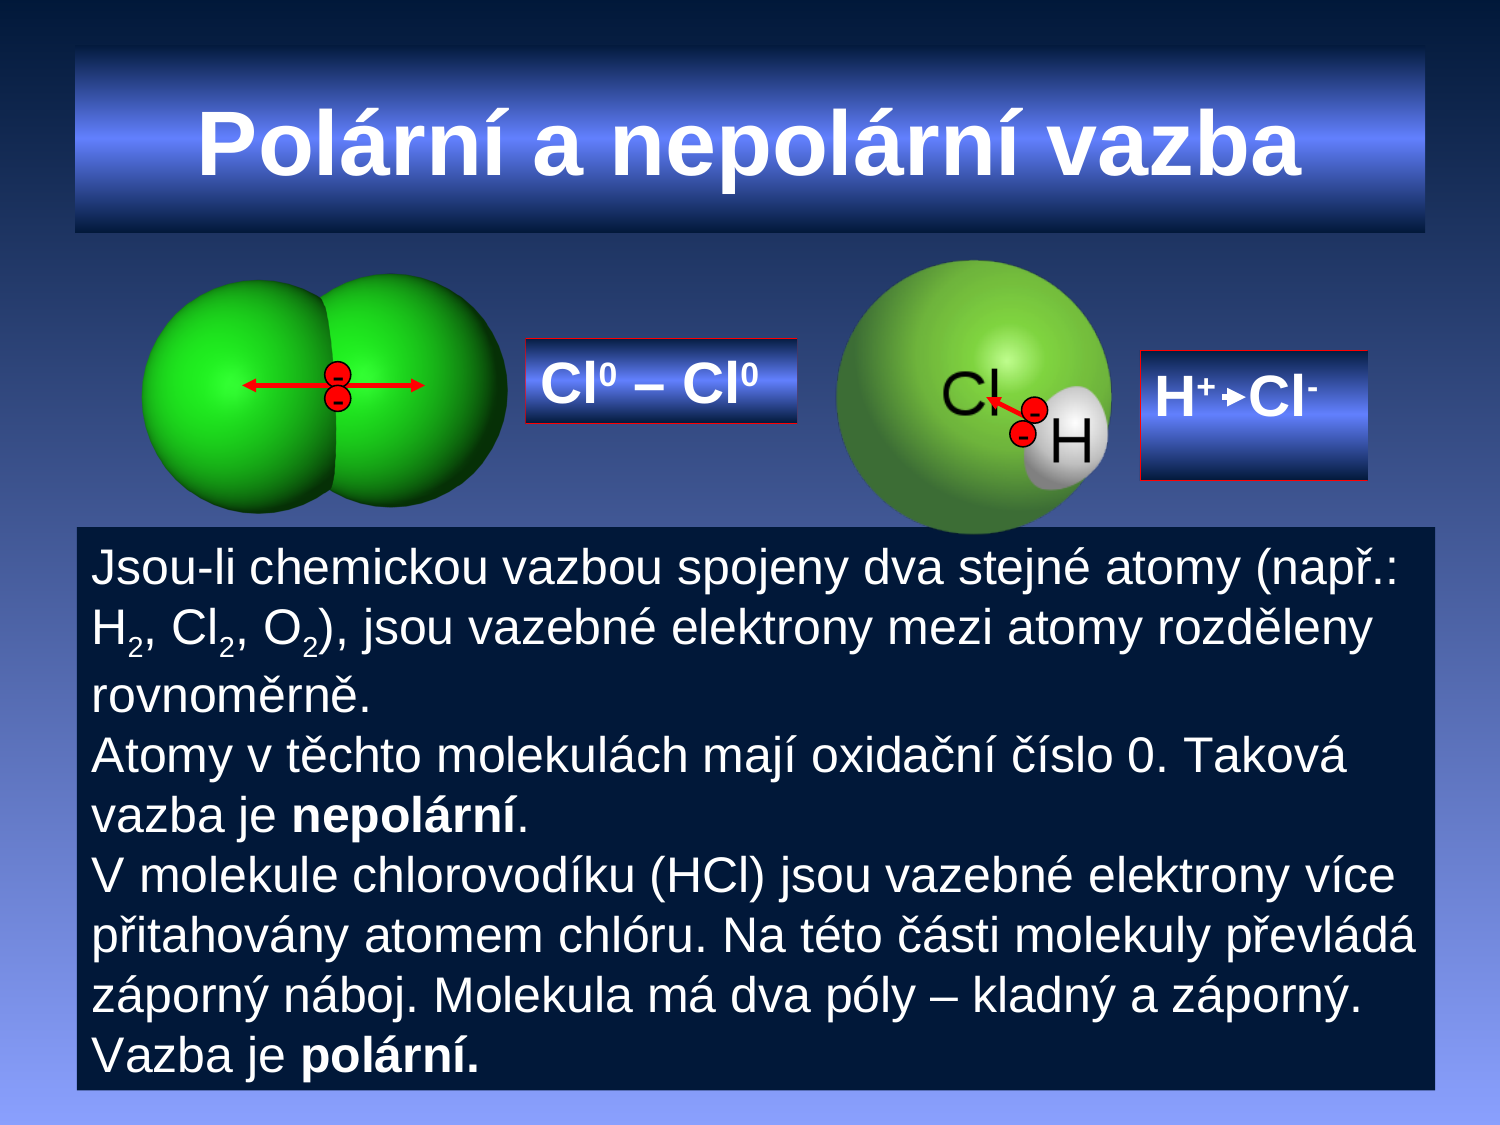

# Polární a nepolární vazba
Cl0 – Cl0
H+ Cl-
-
-
-
-
-
Jsou-li chemickou vazbou spojeny dva stejné atomy (např.: H2, Cl2, O2), jsou vazebné elektrony mezi atomy rozděleny rovnoměrně.
Atomy v těchto molekulách mají oxidační číslo 0. Taková
vazba je nepolární.
V molekule chlorovodíku (HCl) jsou vazebné elektrony více přitahovány atomem chlóru. Na této části molekuly převládá záporný náboj. Molekula má dva póly – kladný a záporný. Vazba je polární.